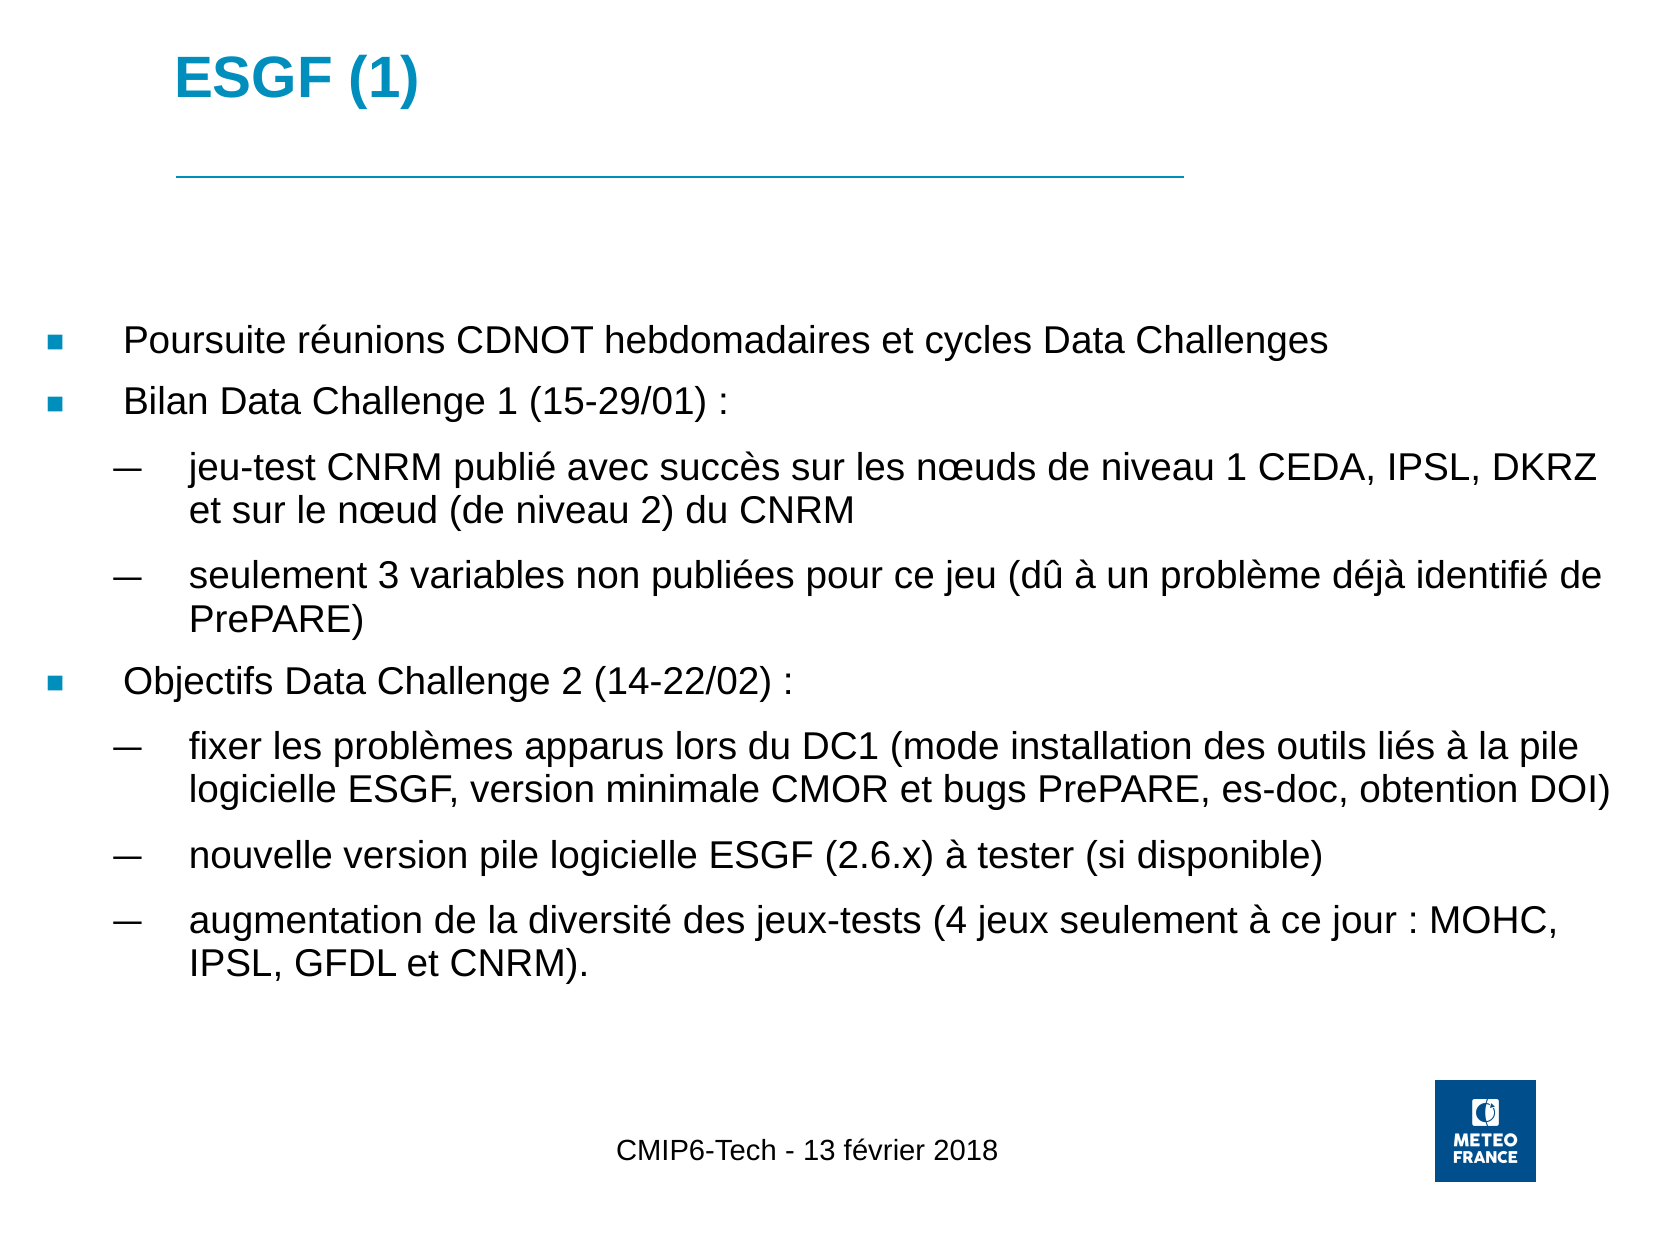

# ESGF (1)
Poursuite réunions CDNOT hebdomadaires et cycles Data Challenges
Bilan Data Challenge 1 (15-29/01) :
jeu-test CNRM publié avec succès sur les nœuds de niveau 1 CEDA, IPSL, DKRZ et sur le nœud (de niveau 2) du CNRM
seulement 3 variables non publiées pour ce jeu (dû à un problème déjà identifié de PrePARE)
Objectifs Data Challenge 2 (14-22/02) :
fixer les problèmes apparus lors du DC1 (mode installation des outils liés à la pile logicielle ESGF, version minimale CMOR et bugs PrePARE, es-doc, obtention DOI)
nouvelle version pile logicielle ESGF (2.6.x) à tester (si disponible)
augmentation de la diversité des jeux-tests (4 jeux seulement à ce jour : MOHC, IPSL, GFDL et CNRM).
CMIP6-Tech - 13 février 2018